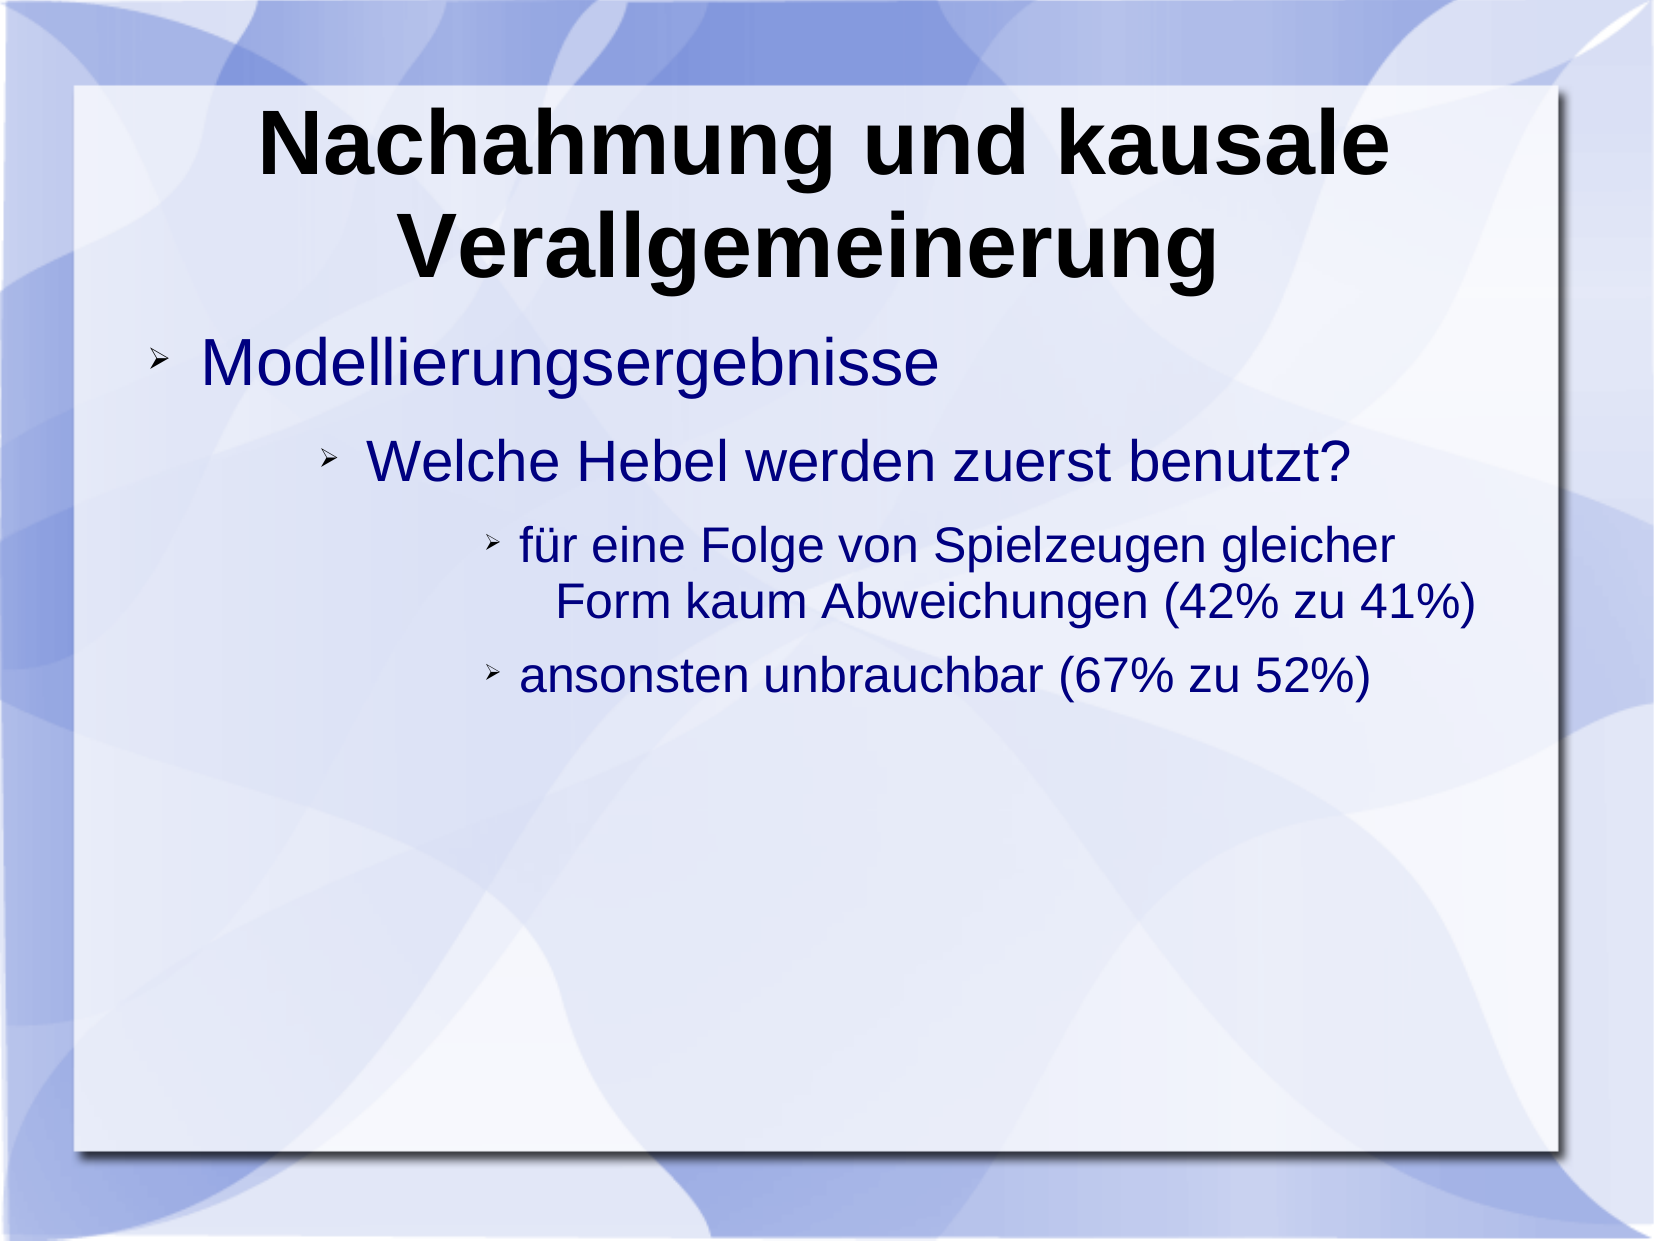

# Nachahmung und kausale Verallgemeinerung
Modellierungsergebnisse
Welche Hebel werden zuerst benutzt?
für eine Folge von Spielzeugen gleicher Form kaum Abweichungen (42% zu 41%)
ansonsten unbrauchbar (67% zu 52%)